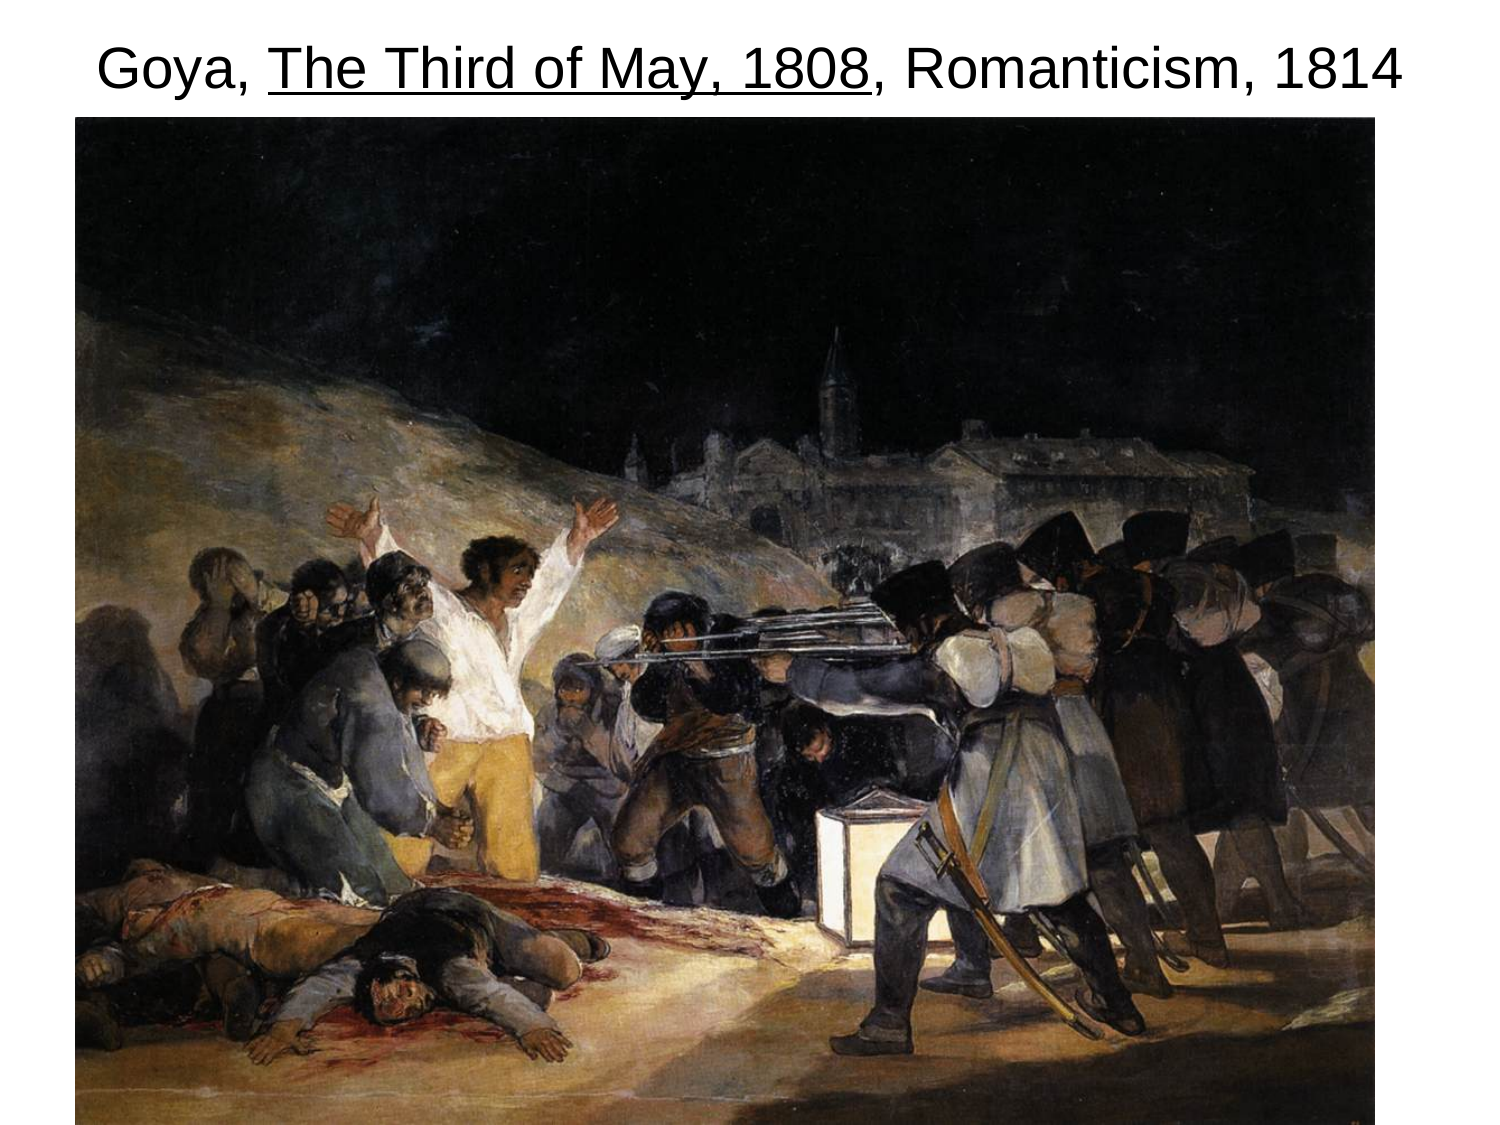

# Goya, The Third of May, 1808, Romanticism, 1814